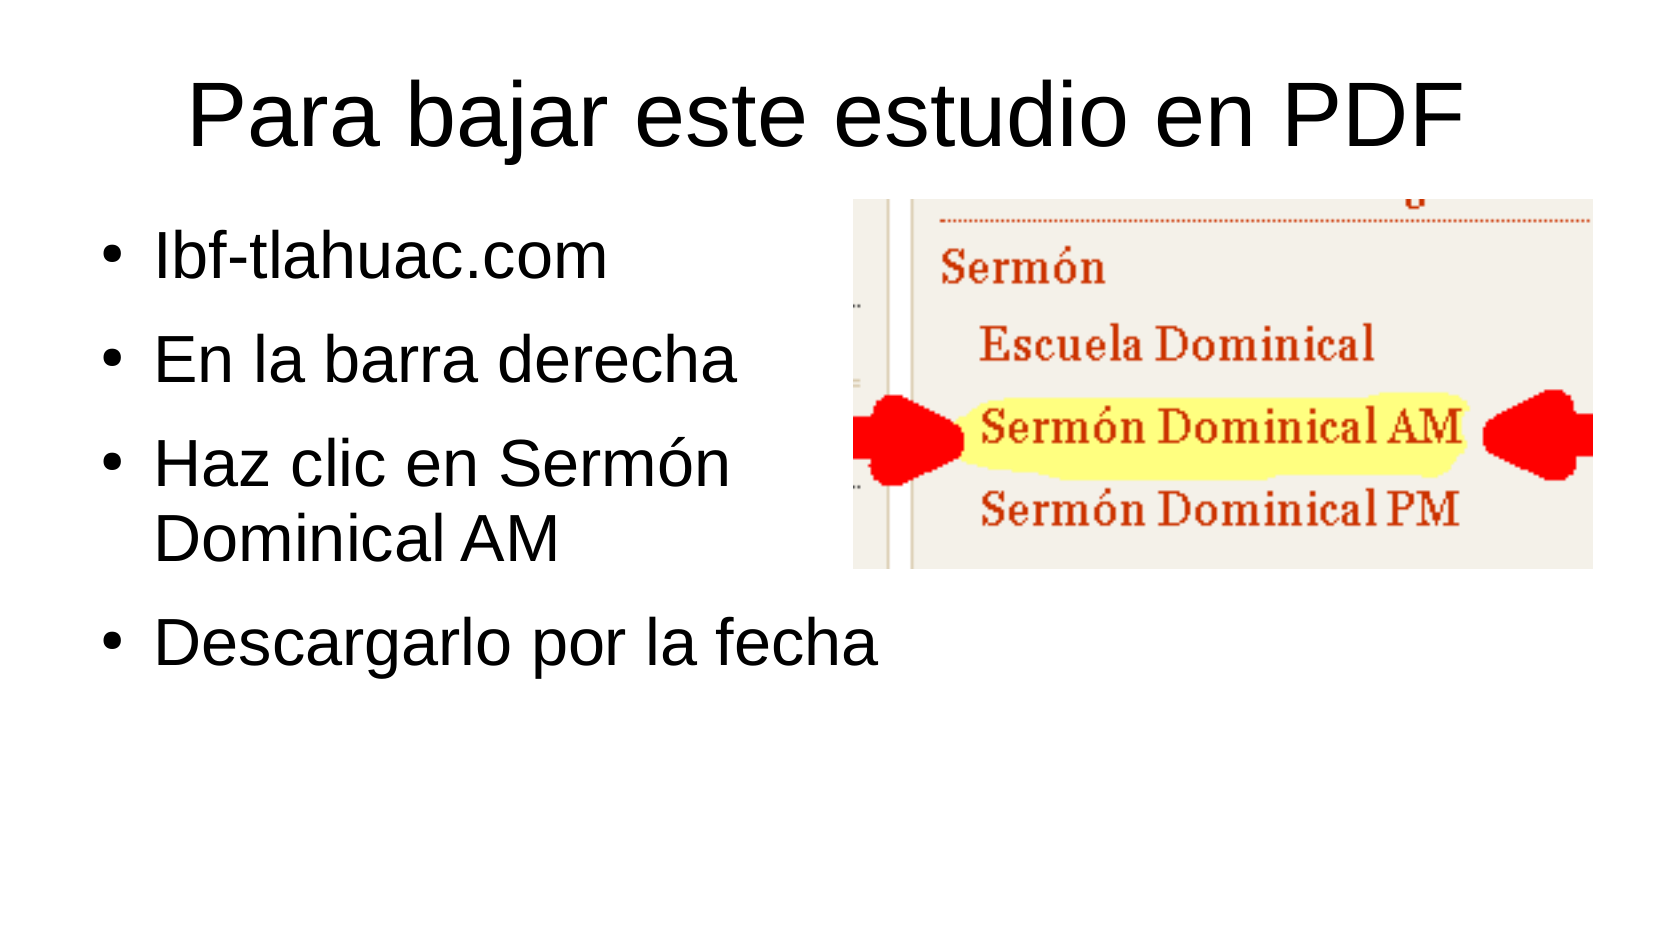

# Para bajar este estudio en PDF
Ibf-tlahuac.com
En la barra derecha
Haz clic en Sermón
Dominical AM
Descargarlo por la fecha